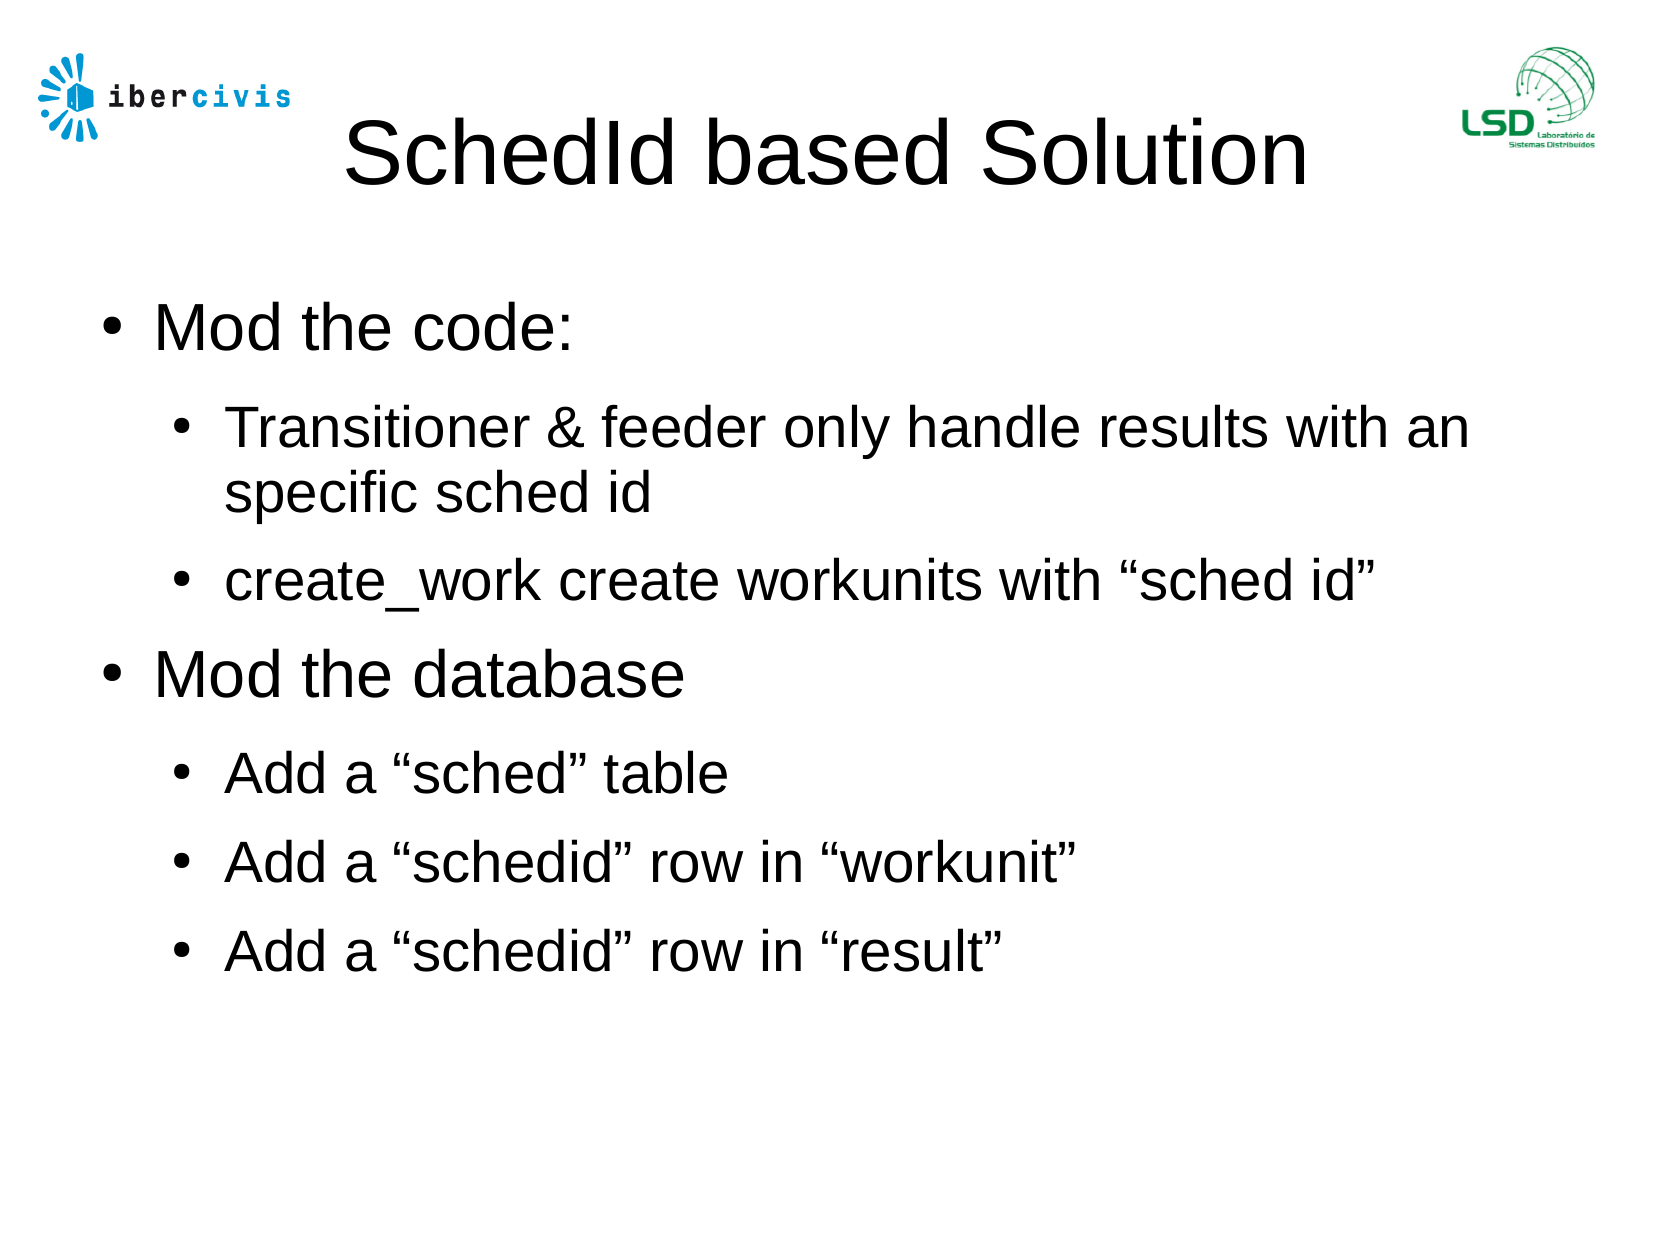

# SchedId based Solution
Mod the code:
Transitioner & feeder only handle results with an specific sched id
create_work create workunits with “sched id”
Mod the database
Add a “sched” table
Add a “schedid” row in “workunit”
Add a “schedid” row in “result”